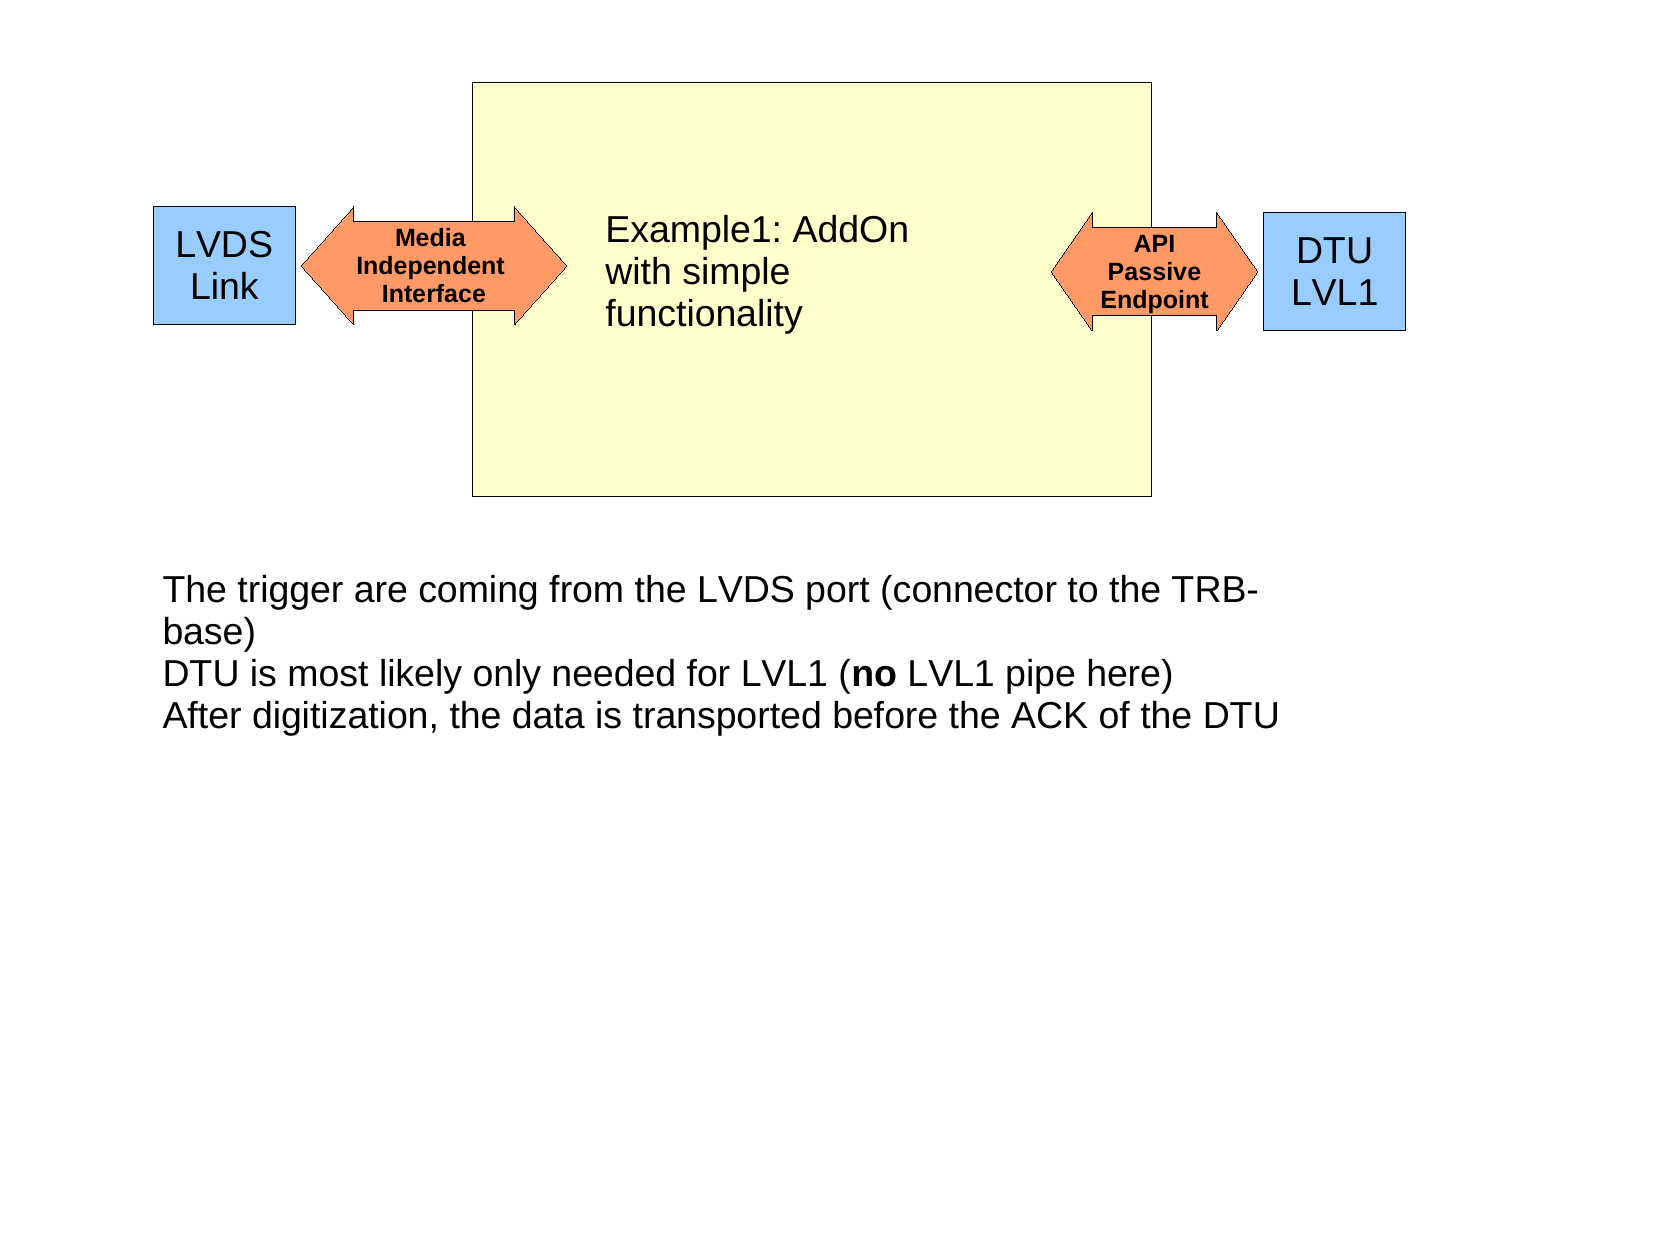

Example1: AddOn
with simple
functionality
LVDS
Link
Media
Independent
Interface
API
Passive
Endpoint
DTU
LVL1
The trigger are coming from the LVDS port (connector to the TRB-base)
DTU is most likely only needed for LVL1 (no LVL1 pipe here)
After digitization, the data is transported before the ACK of the DTU